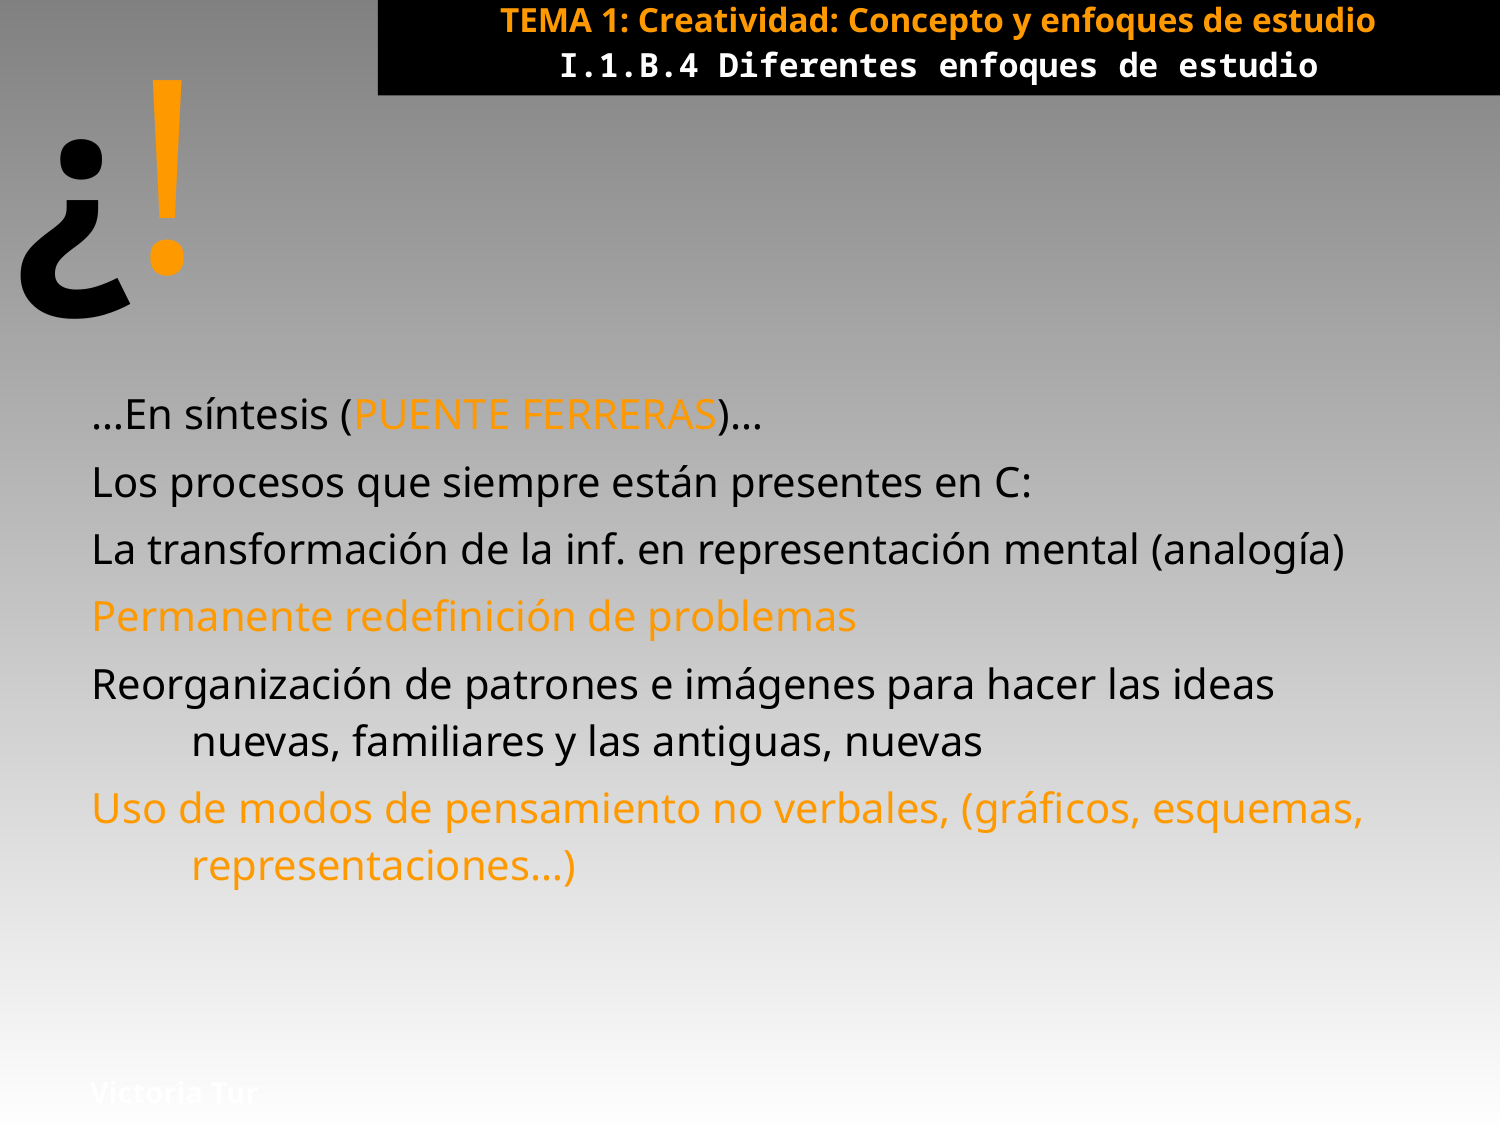

TEMA 1: Creatividad: Concepto y enfoques de estudio
I.1.B.4 Diferentes enfoques de estudio
# …En síntesis (PUENTE FERRERAS)…
Los procesos que siempre están presentes en C:
La transformación de la inf. en representación mental (analogía)
Permanente redefinición de problemas
Reorganización de patrones e imágenes para hacer las ideas nuevas, familiares y las antiguas, nuevas
Uso de modos de pensamiento no verbales, (gráficos, esquemas, representaciones…)